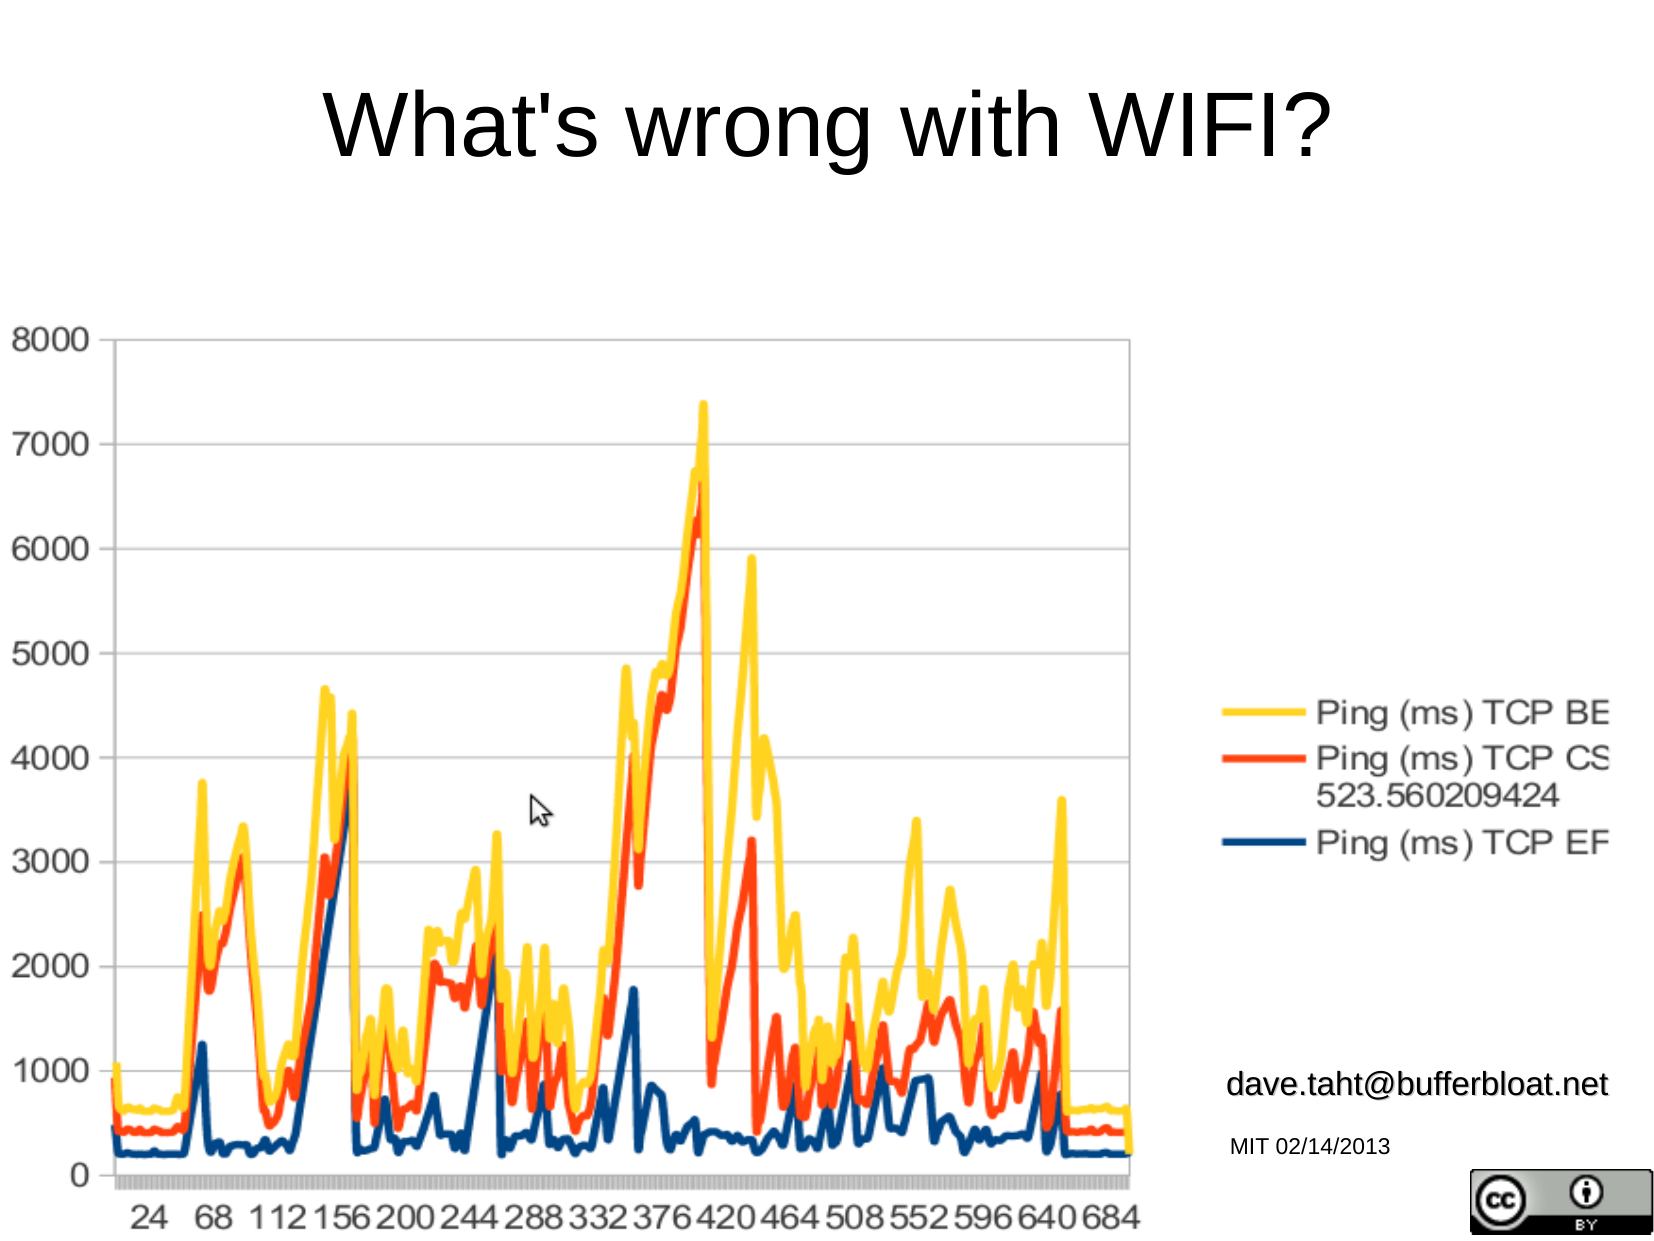

# What's wrong with WIFI?
dave.taht@bufferbloat.net
MIT 02/14/2013